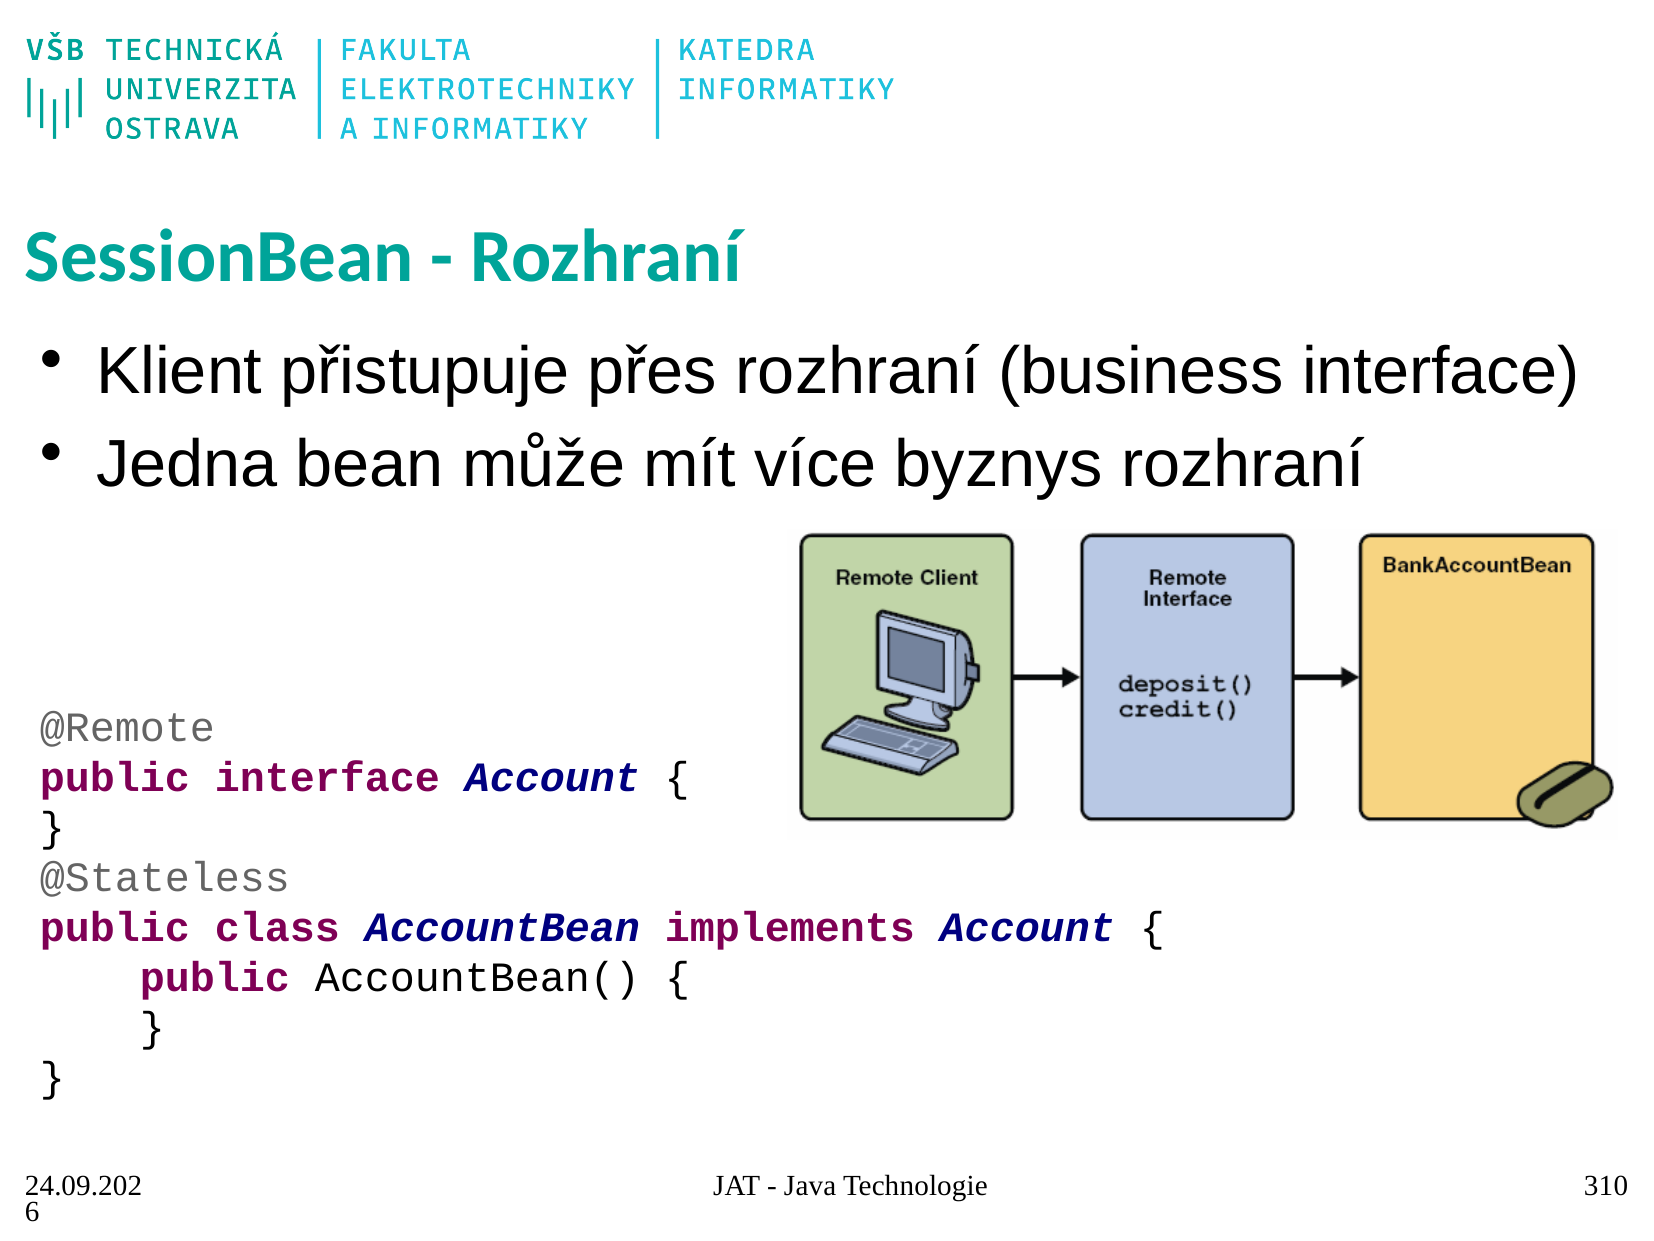

SessionBean - Rozhraní
# Klient přistupuje přes rozhraní (business interface)
Jedna bean může mít více byznys rozhraní
@Remote
public interface Account {
}
@Stateless
public class AccountBean implements Account {
 public AccountBean() {
 }
}
JAT - Java Technologie
310